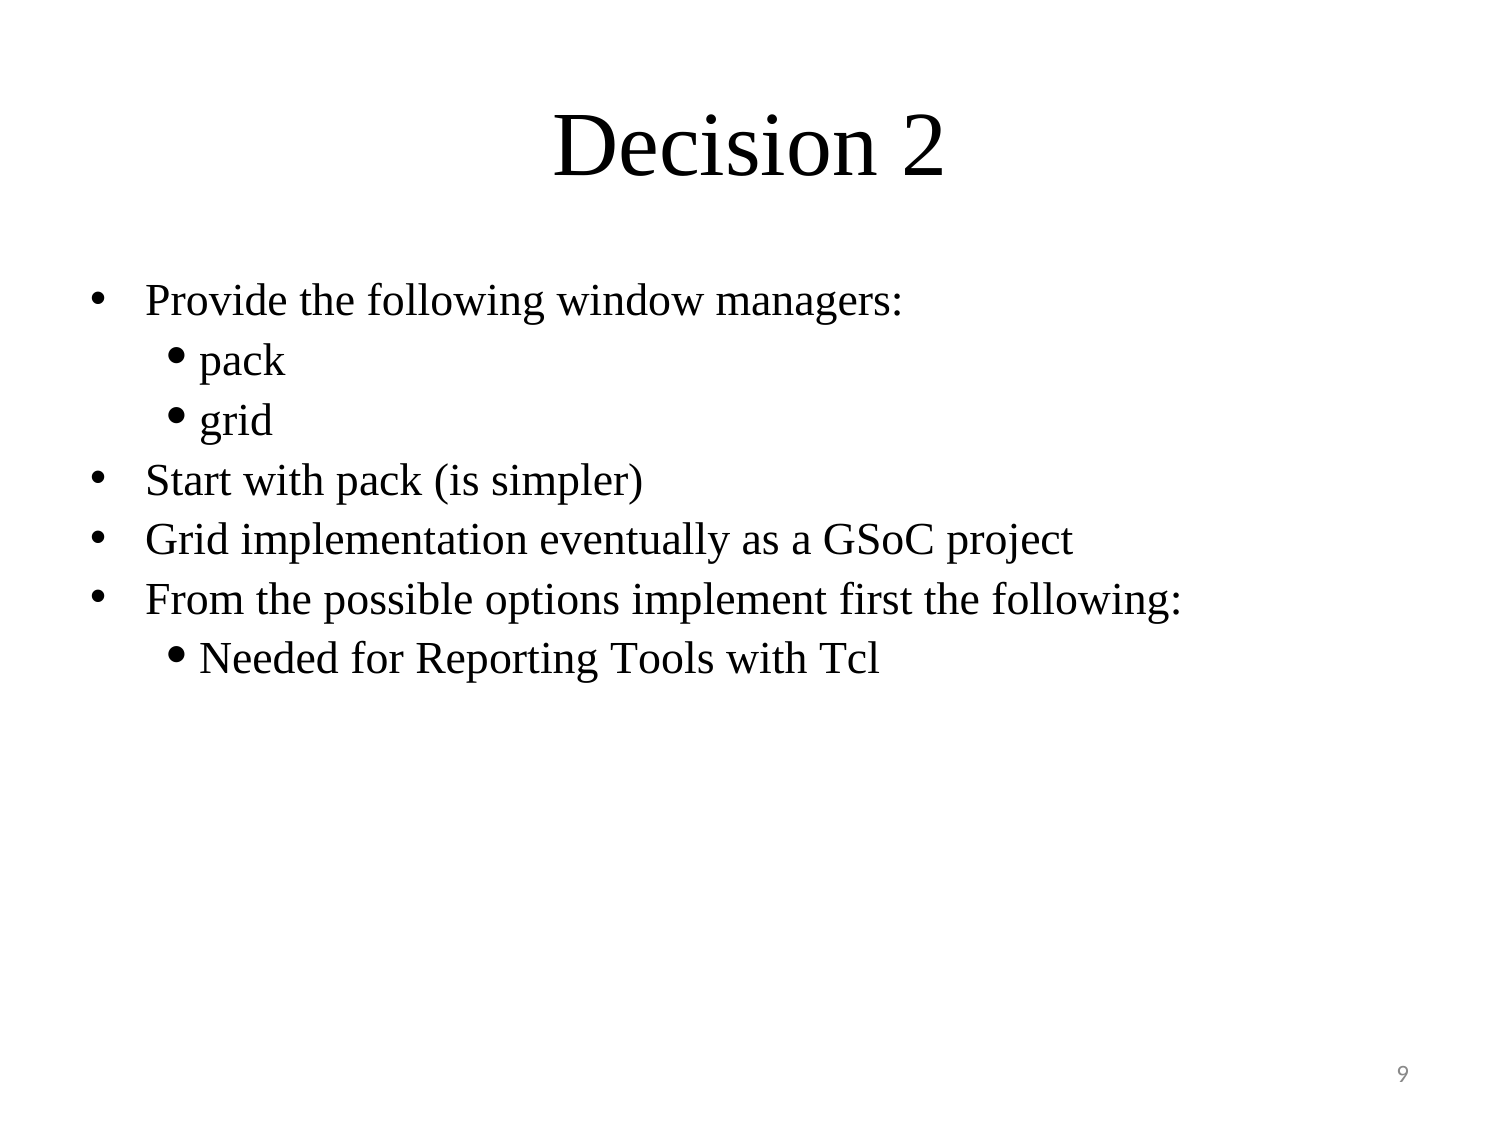

Decision 2‏
Provide the following window managers:
 pack
 grid
Start with pack (is simpler)
Grid implementation eventually as a GSoC project
From the possible options implement first the following:
 Needed for Reporting Tools with Tcl
9